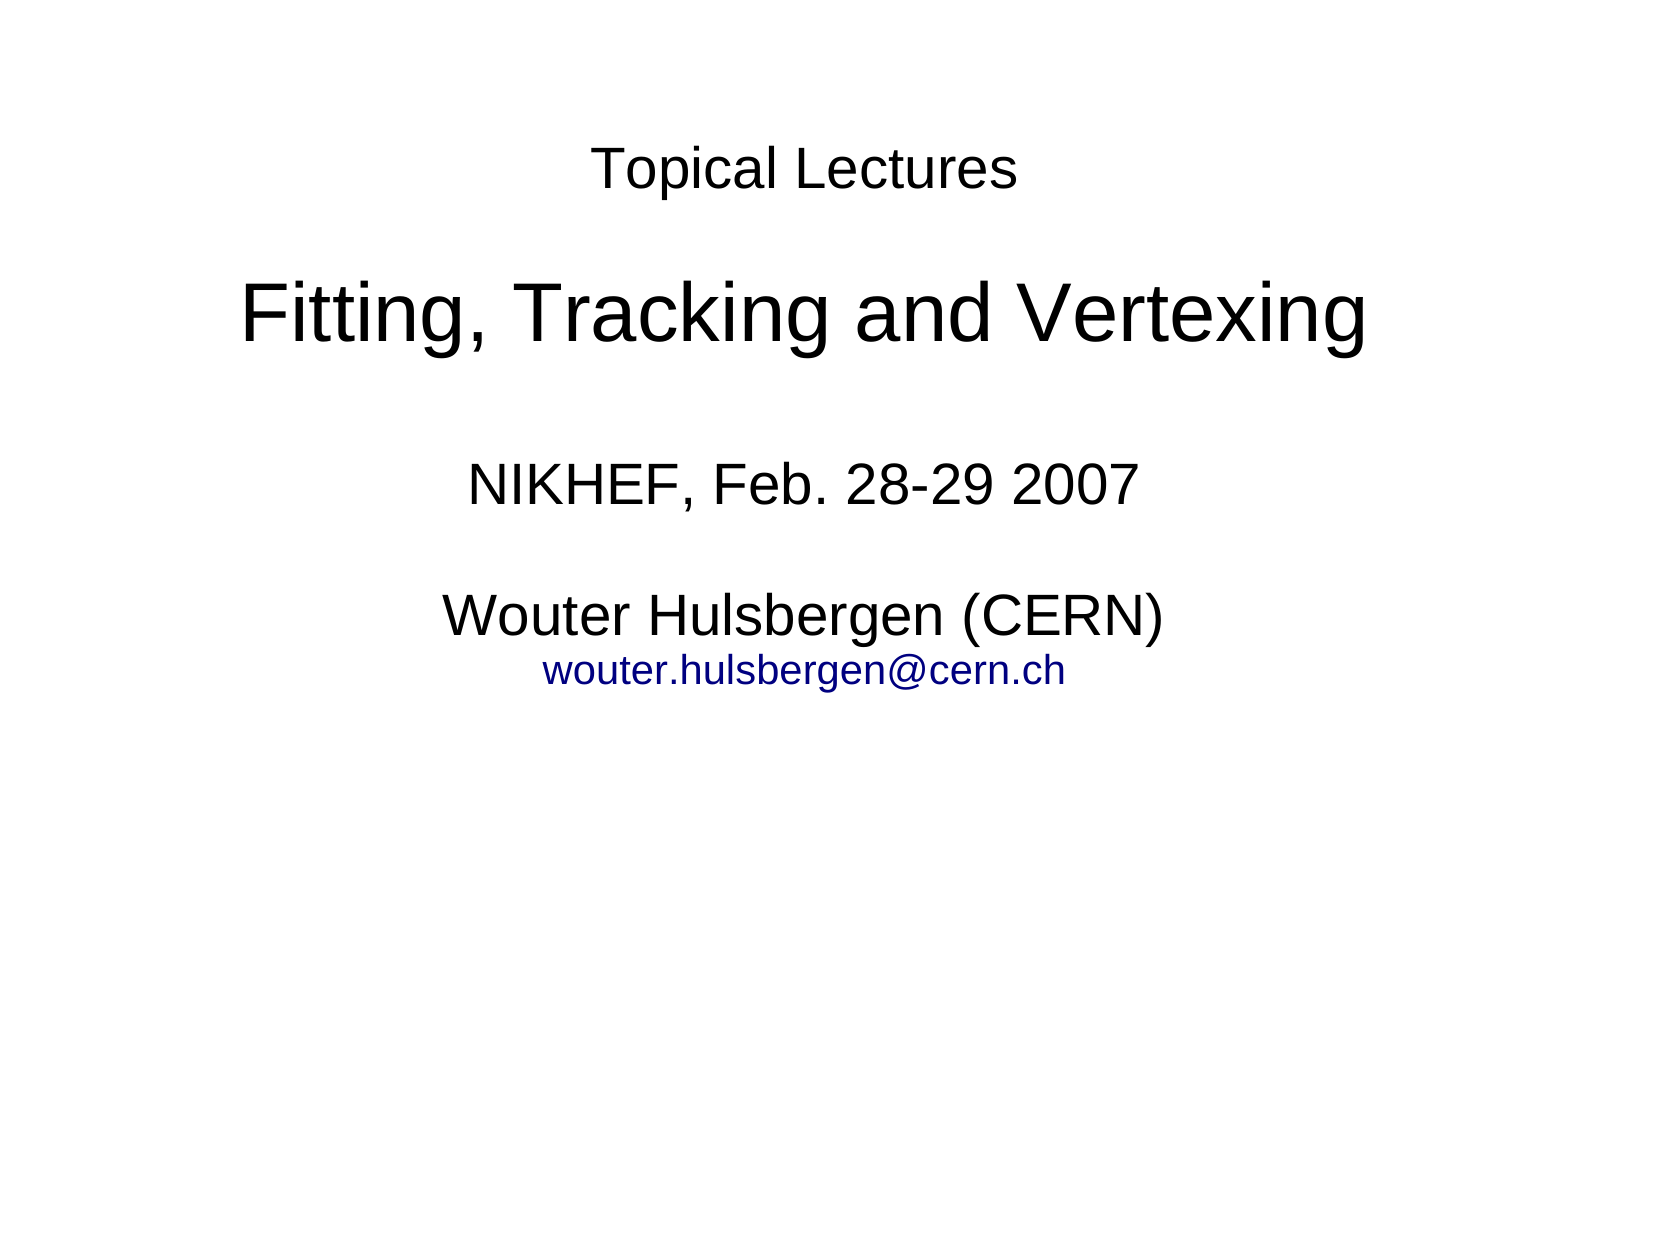

Topical Lectures
Fitting, Tracking and Vertexing
NIKHEF, Feb. 28-29 2007
Wouter Hulsbergen (CERN)
wouter.hulsbergen@cern.ch